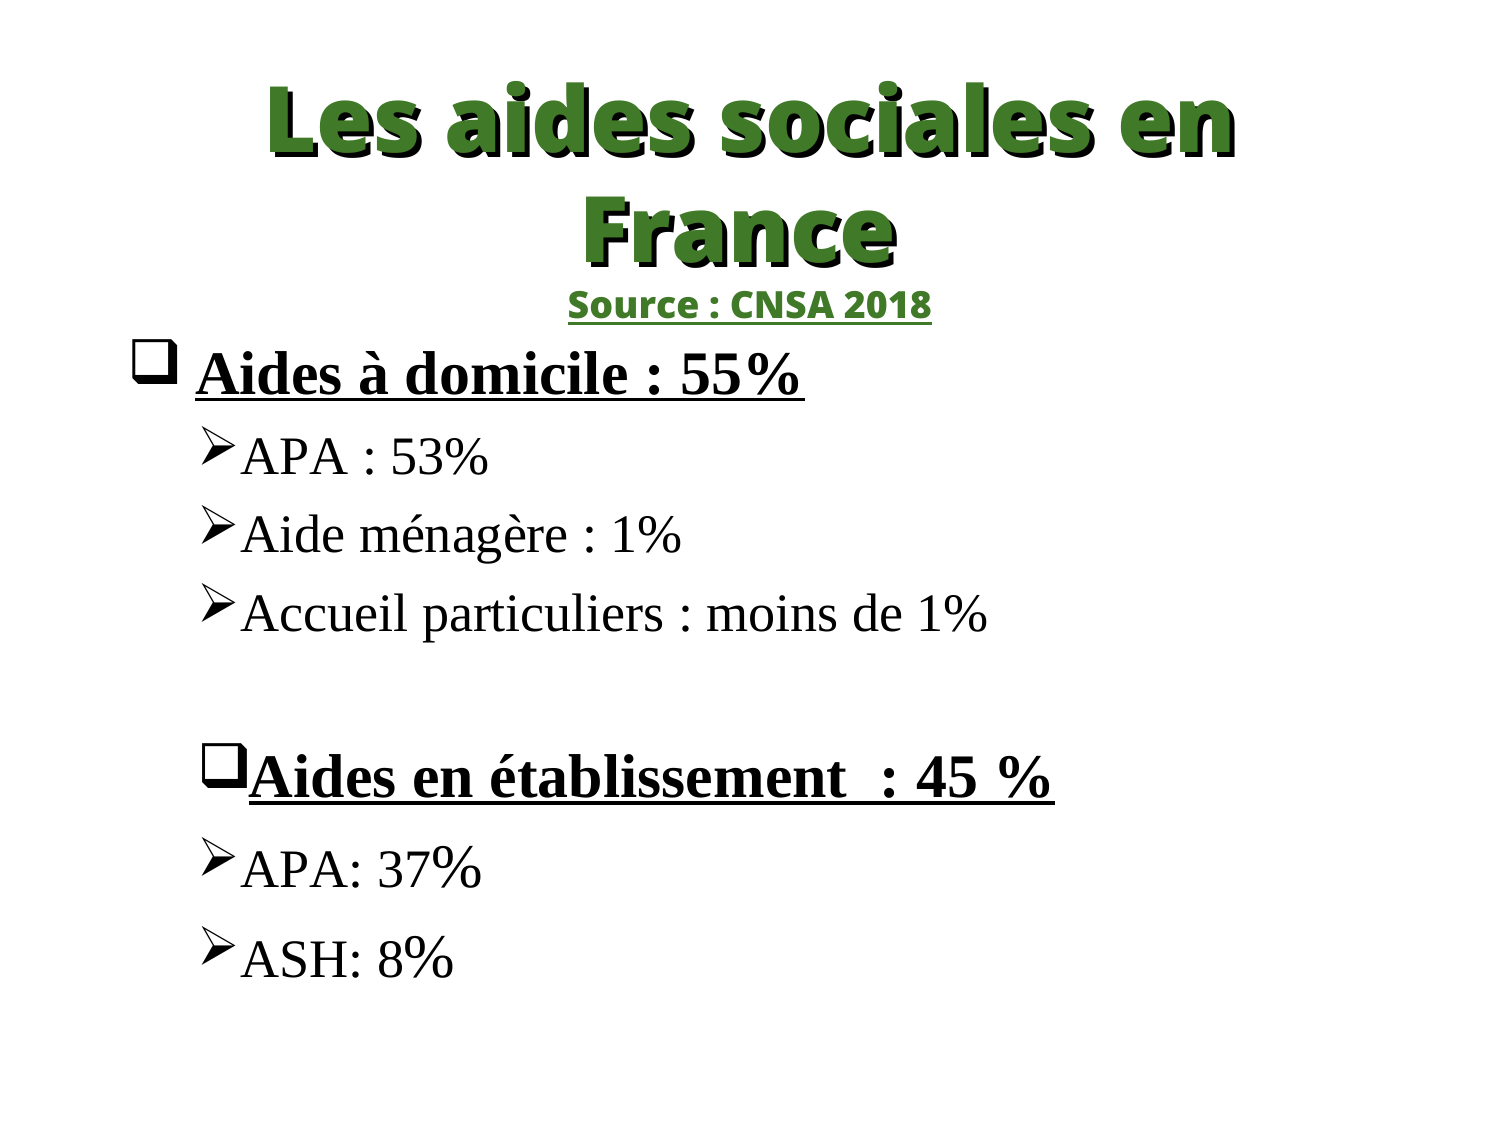

# Les aides sociales en France Source : CNSA 2018
 Aides à domicile : 55%
APA : 53%
Aide ménagère : 1%
Accueil particuliers : moins de 1%
Aides en établissement : 45 %
APA: 37%
ASH: 8%